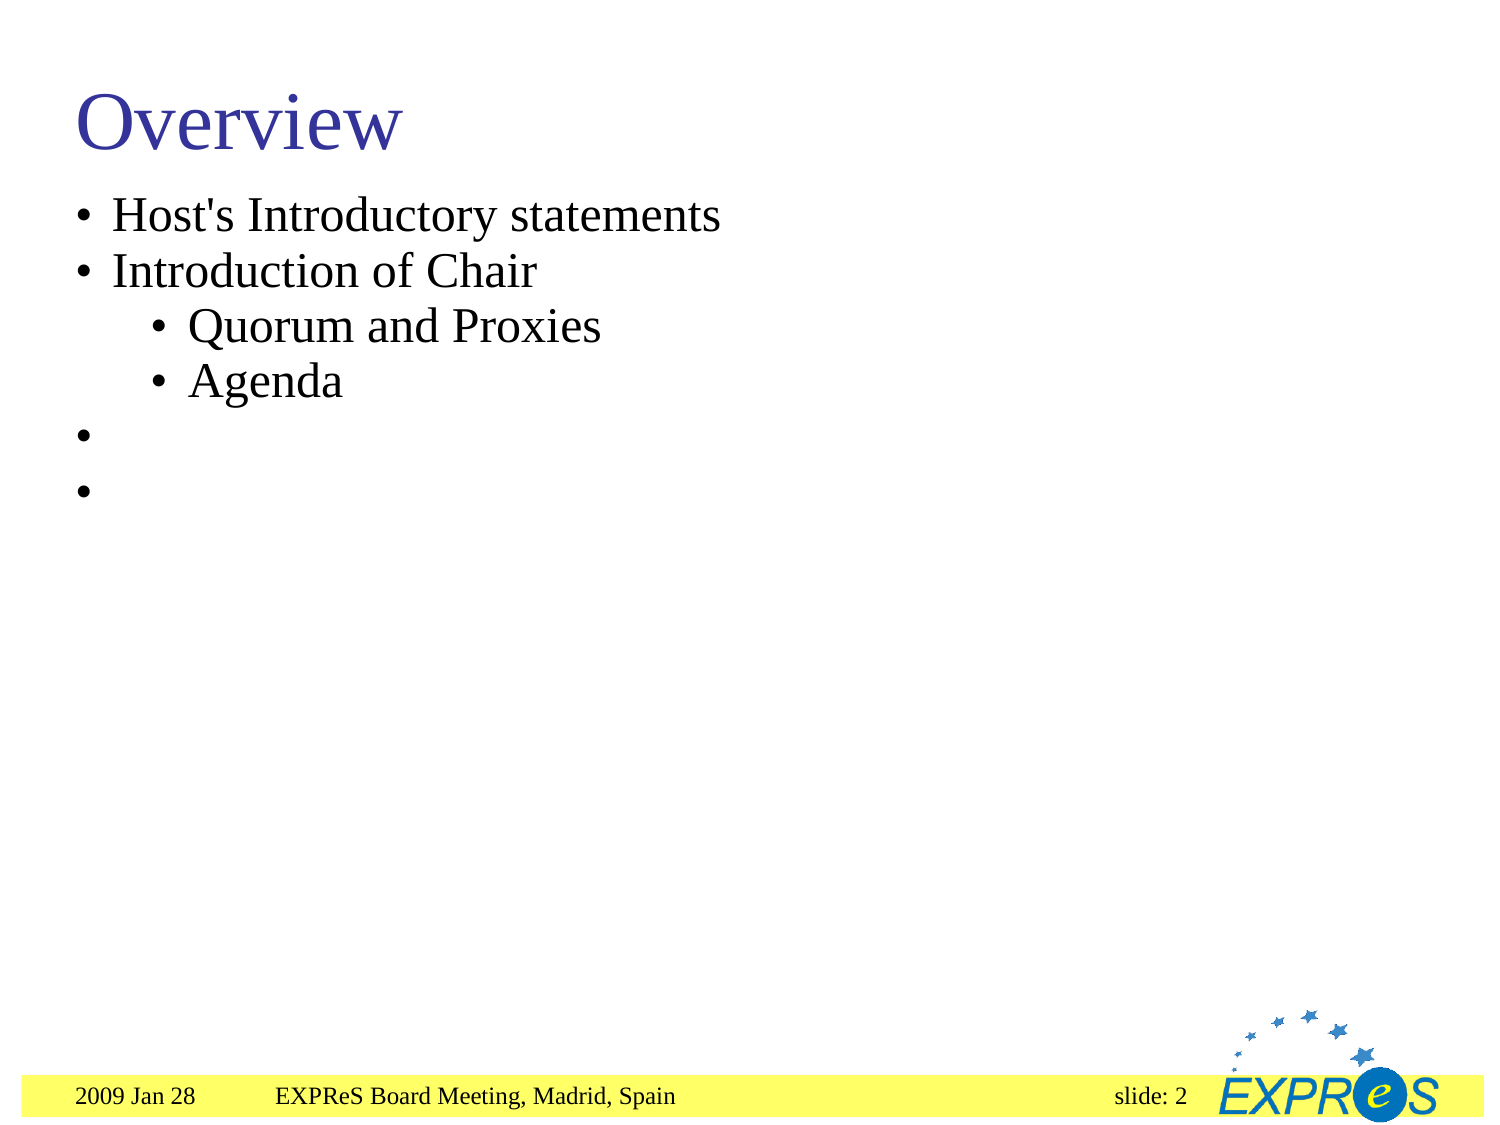

# Overview
Host's Introductory statements
Introduction of Chair
Quorum and Proxies
Agenda
2009 Jan 28
EXPReS Board Meeting, Madrid, Spain
2